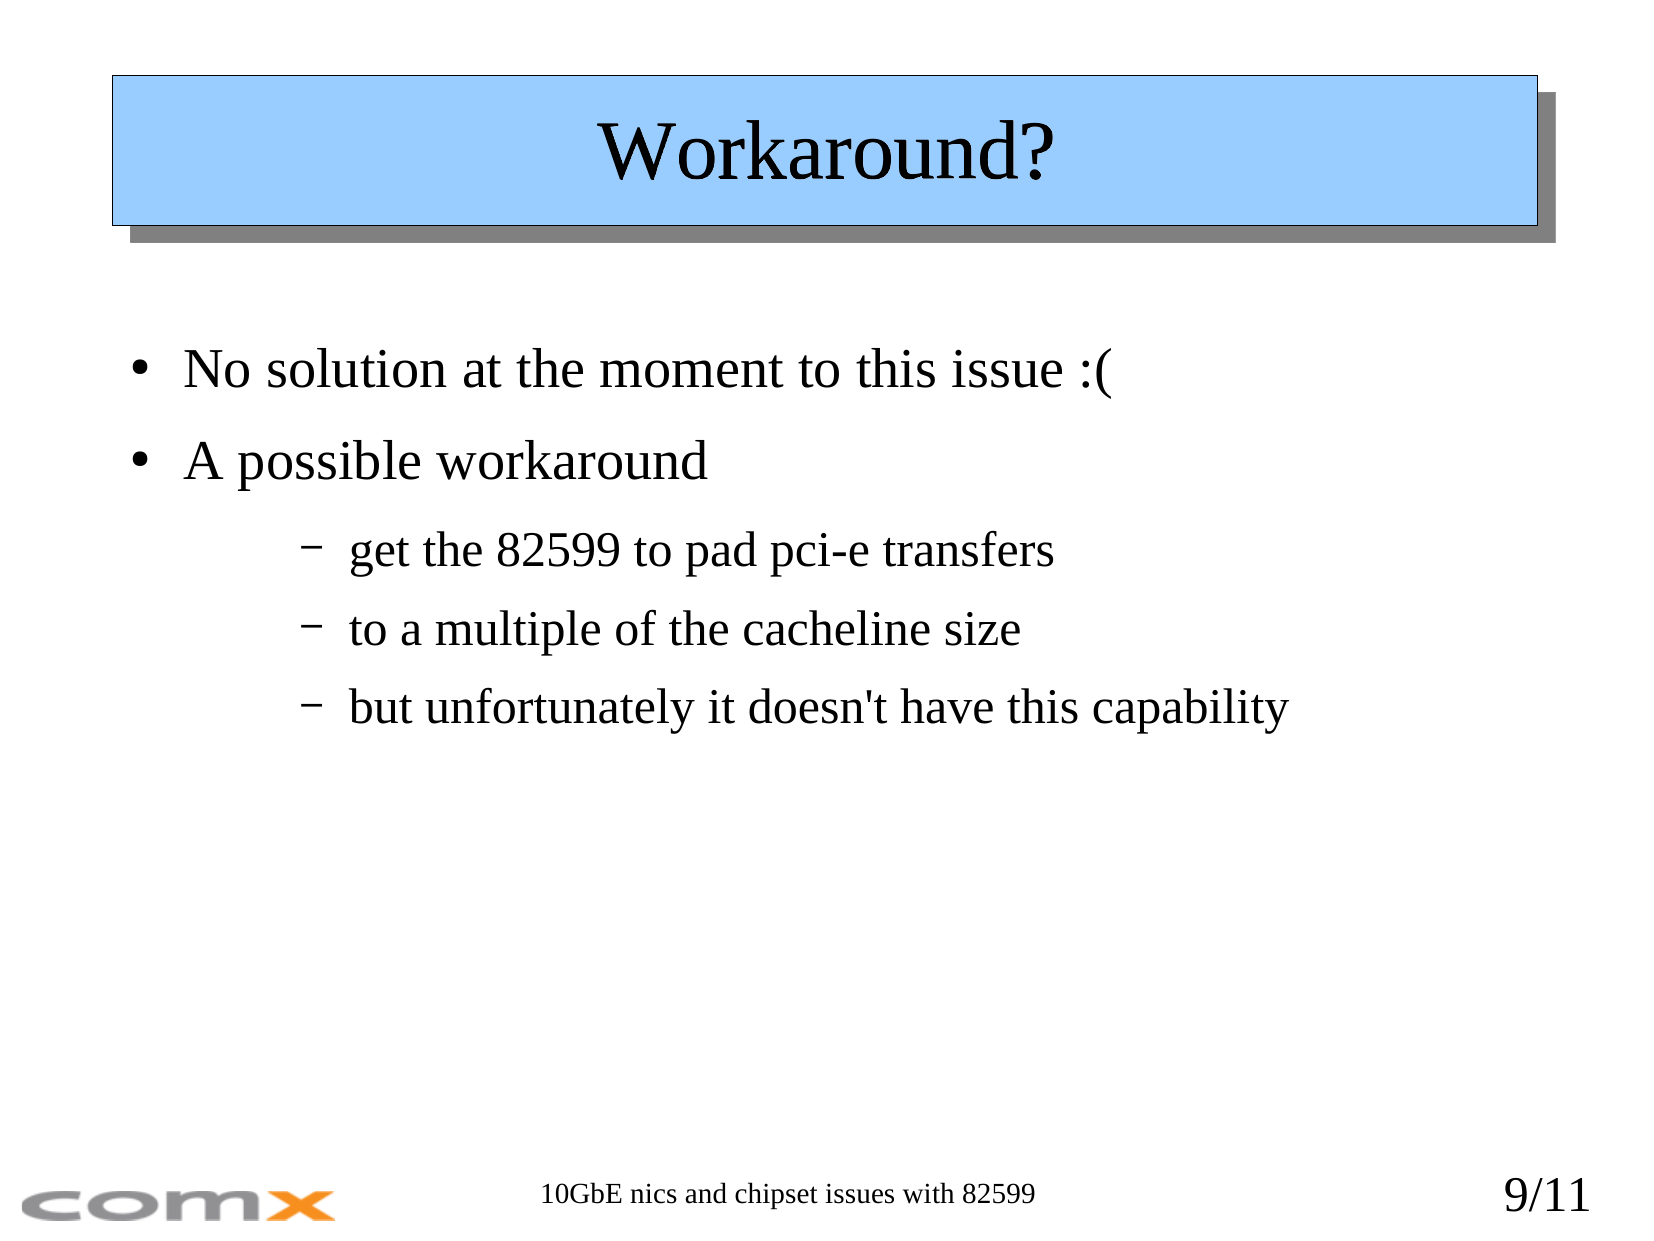

# Workaround?
No solution at the moment to this issue :(
A possible workaround
get the 82599 to pad pci-e transfers
to a multiple of the cacheline size
but unfortunately it doesn't have this capability